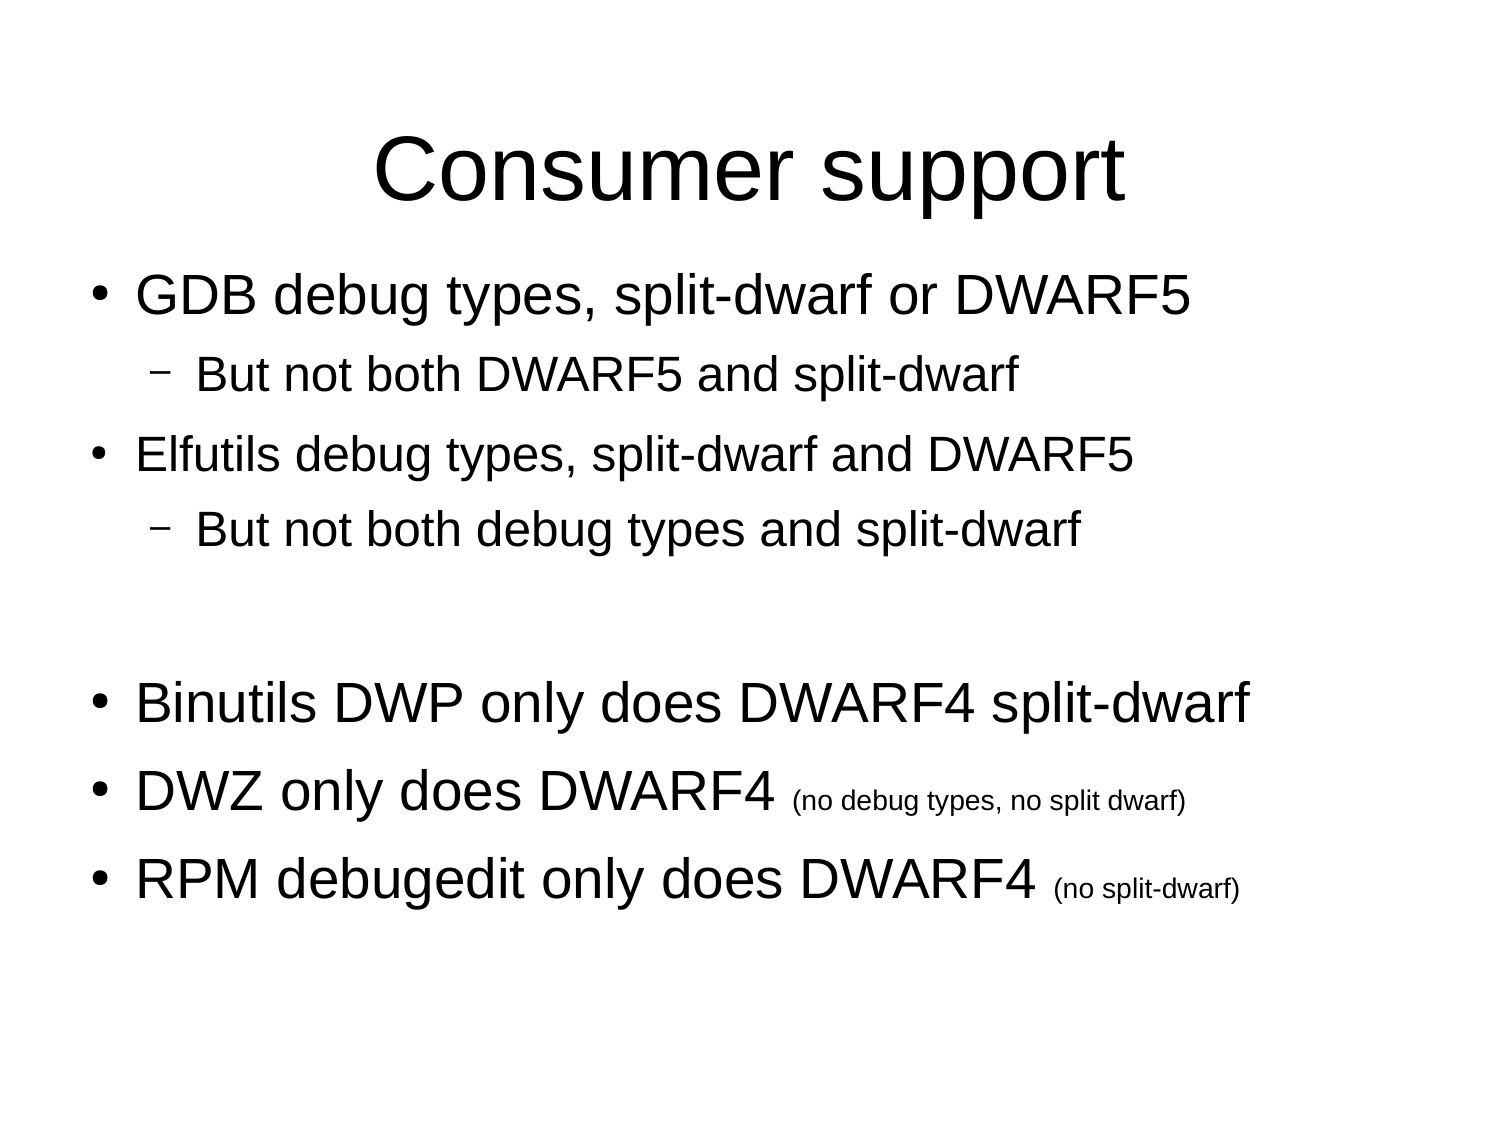

# Consumer support
GDB debug types, split-dwarf or DWARF5
But not both DWARF5 and split-dwarf
Elfutils debug types, split-dwarf and DWARF5
But not both debug types and split-dwarf
Binutils DWP only does DWARF4 split-dwarf
DWZ only does DWARF4 (no debug types, no split dwarf)
RPM debugedit only does DWARF4 (no split-dwarf)